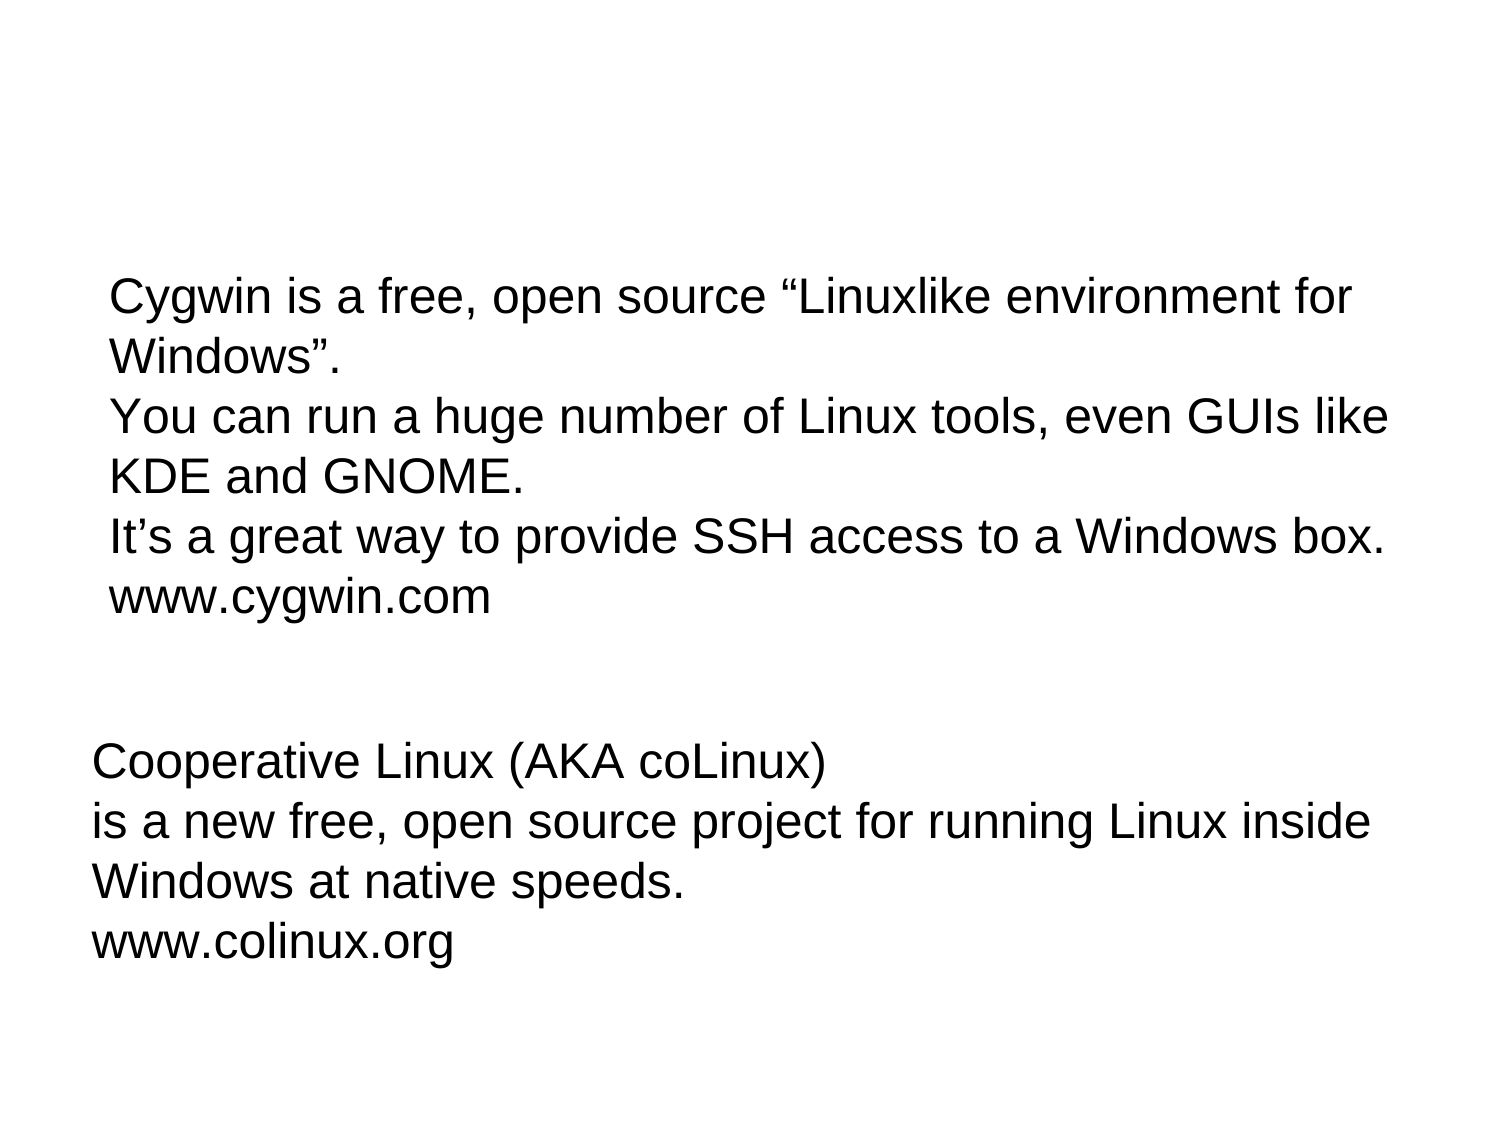

#
Cygwin is a free, open source “Linuxlike environment for Windows”.
You can run a huge number of Linux tools, even GUIs like KDE and GNOME.
It’s a great way to provide SSH access to a Windows box.
www.cygwin.com
Cooperative Linux (AKA coLinux)
is a new free, open source project for running Linux inside Windows at native speeds.
www.colinux.org